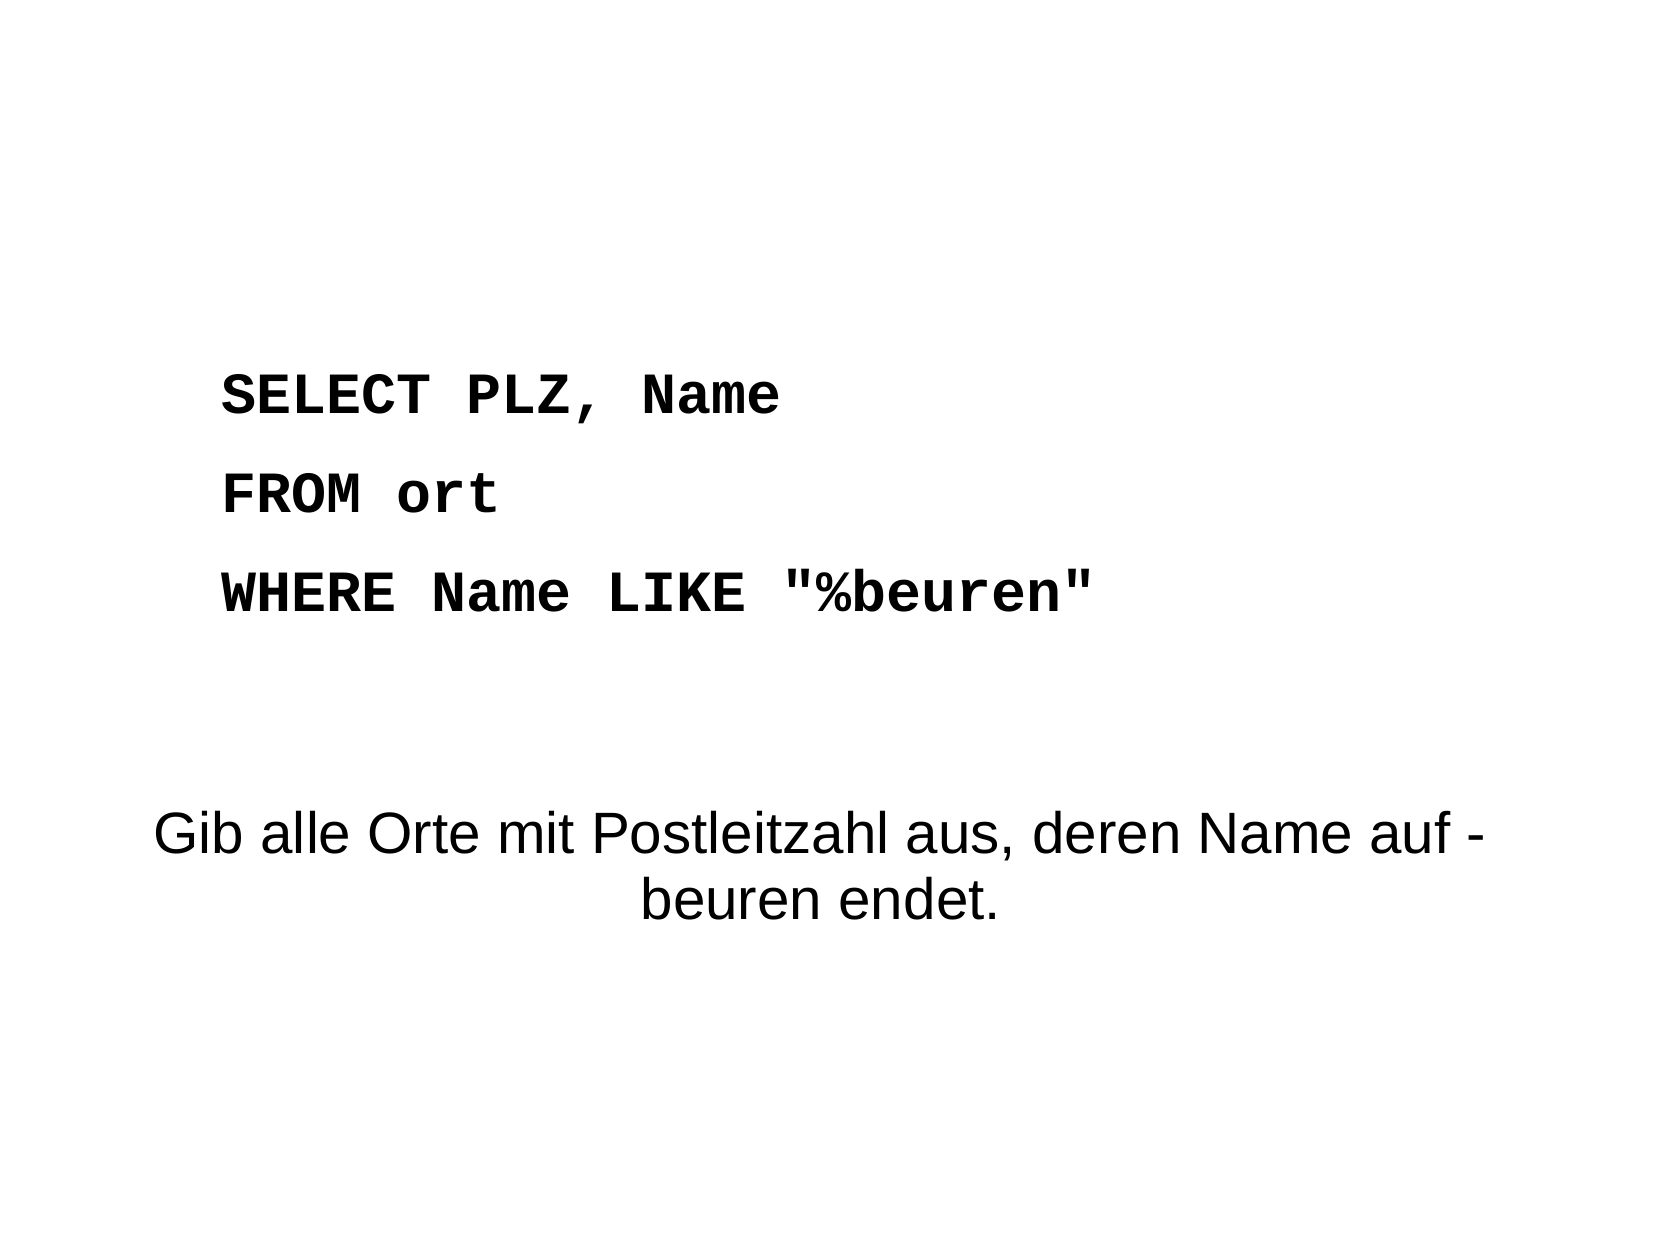

SELECT PLZ, Name
FROM ort
WHERE Name LIKE "%beuren"
# Gib alle Orte mit Postleitzahl aus, deren Name auf -beuren endet.